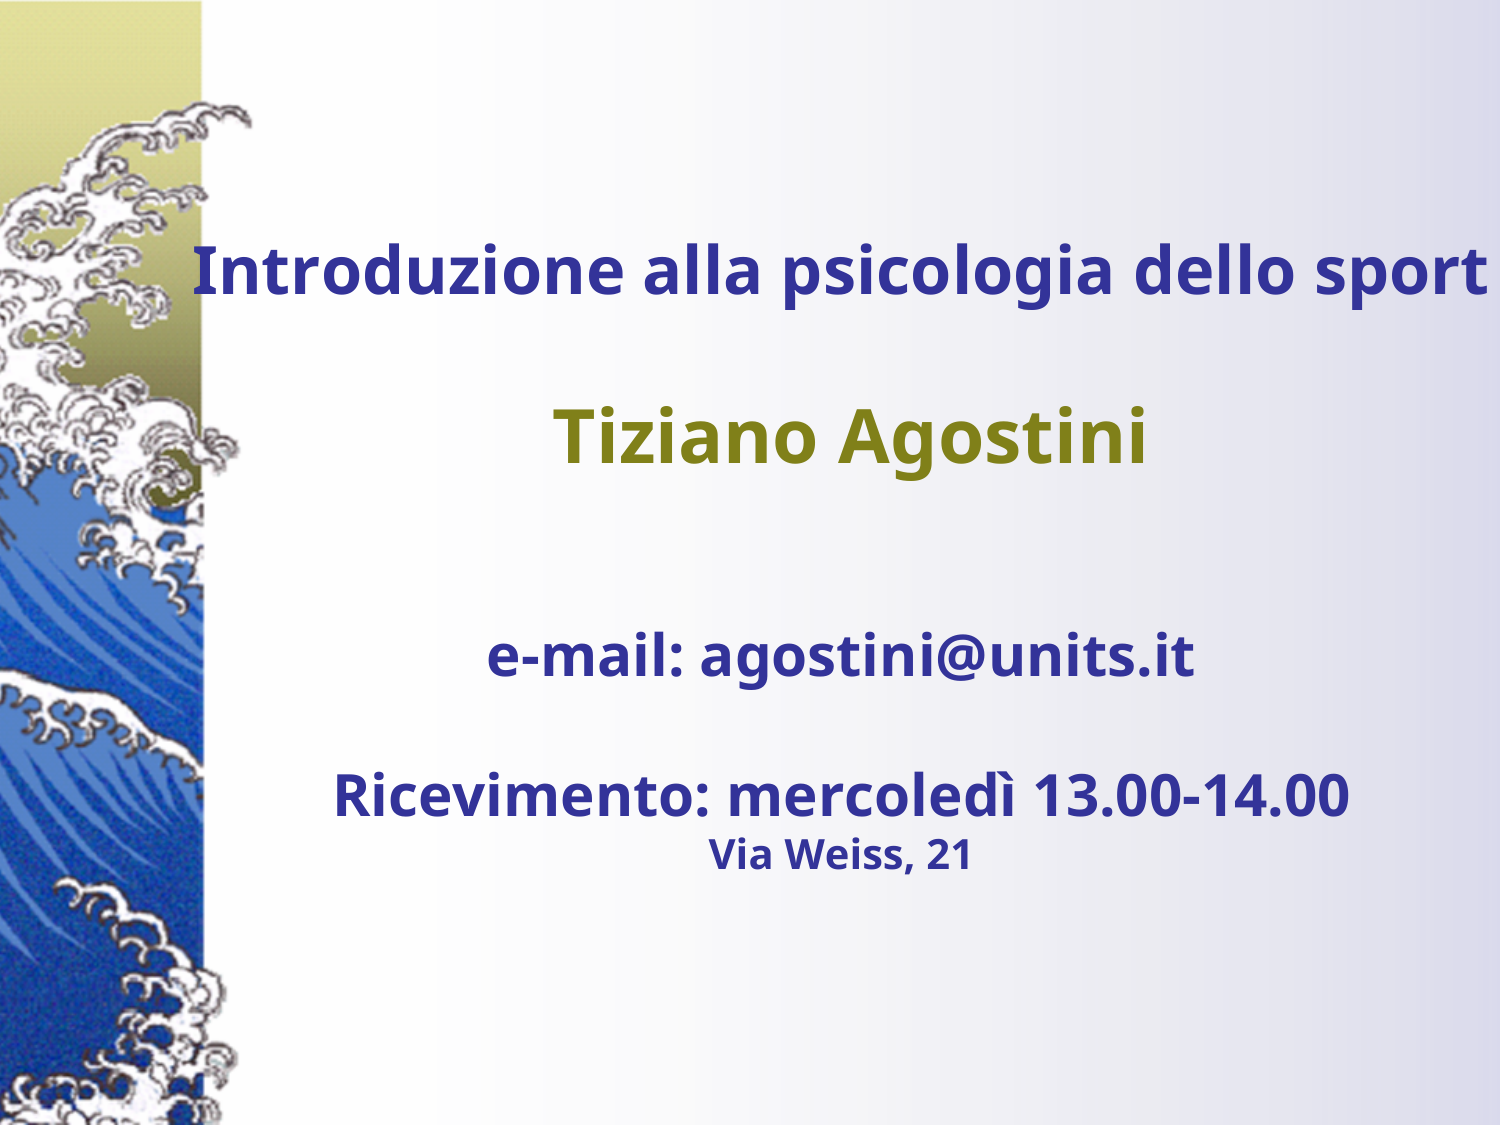

Introduzione alla psicologia dello sport
 Tiziano Agostini
e-mail: agostini@units.it
Ricevimento: mercoledì 13.00-14.00
Via Weiss, 21